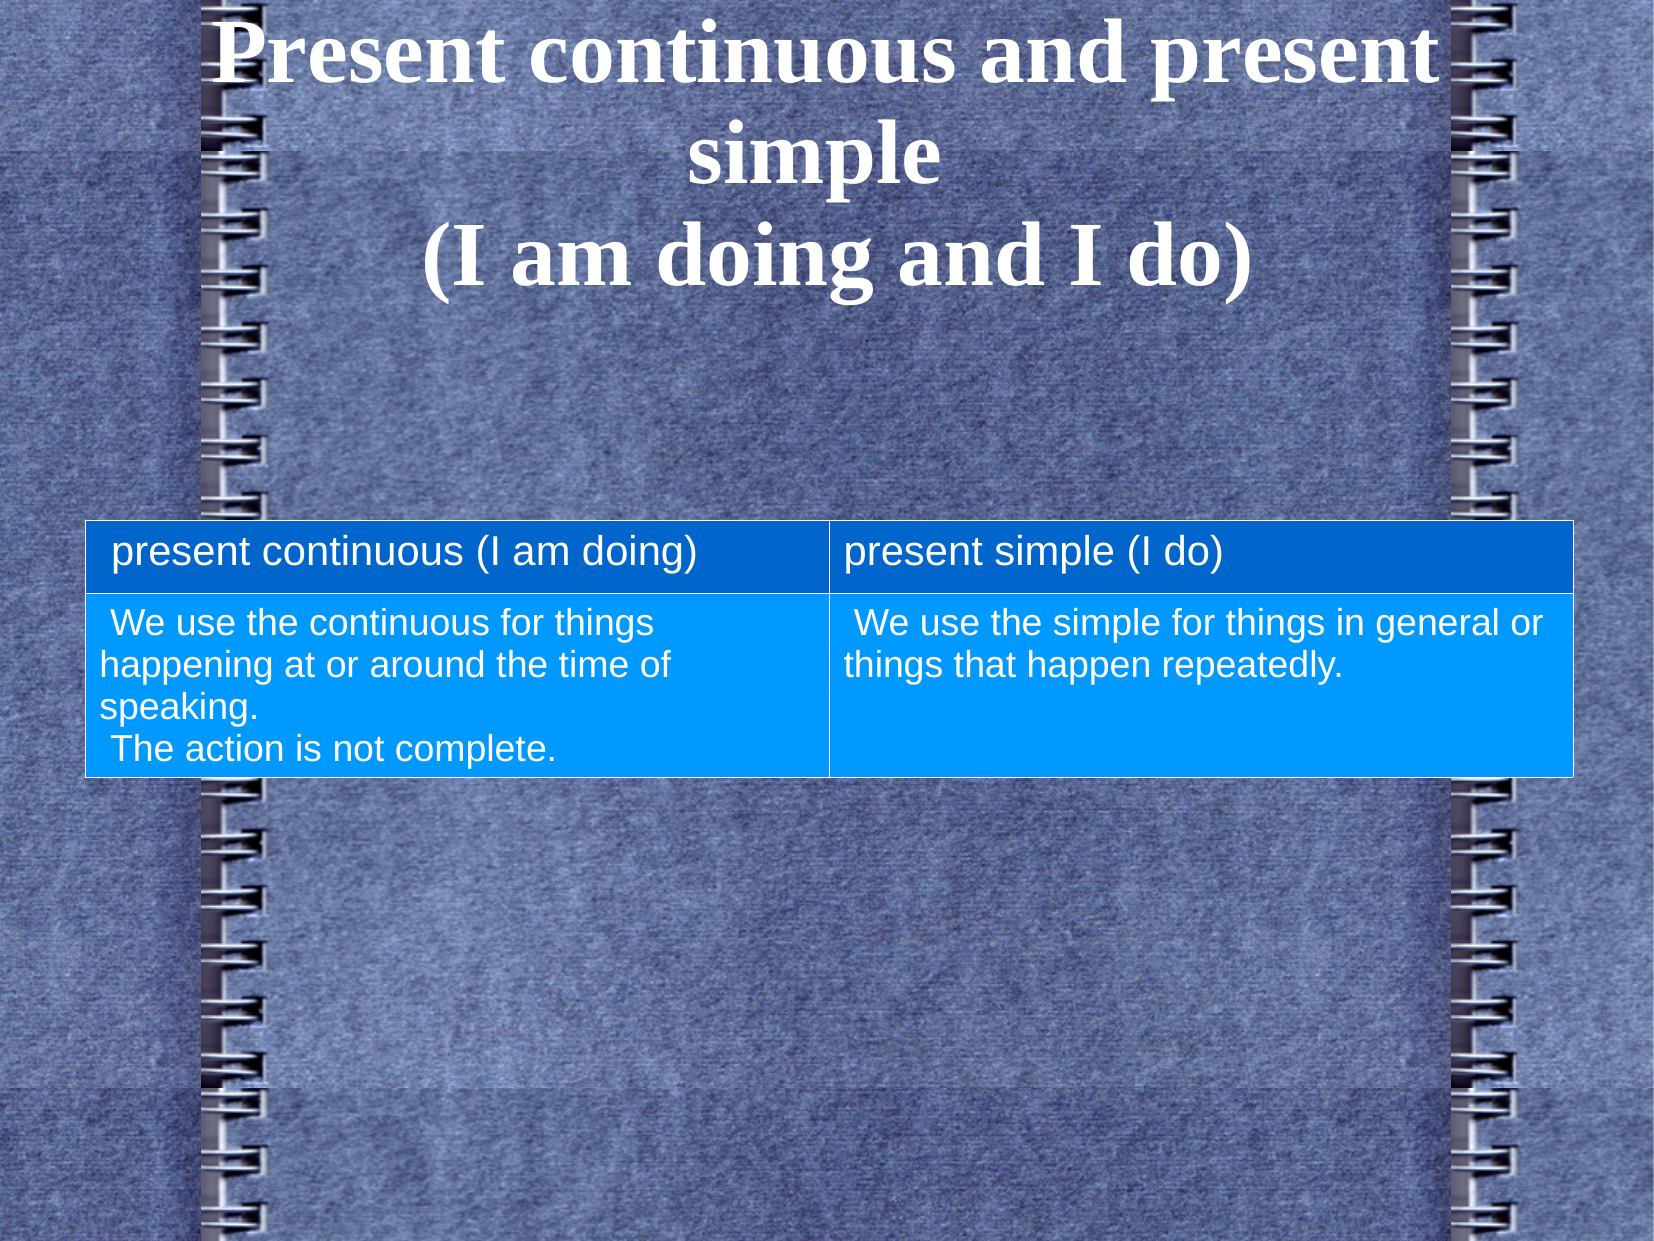

# Present continuous and present simple (I am doing and I do)
| present continuous (I am doing) | present simple (I do) |
| --- | --- |
| We use the continuous for things happening at or around the time of speaking. The action is not complete. | We use the simple for things in general or things that happen repeatedly. |